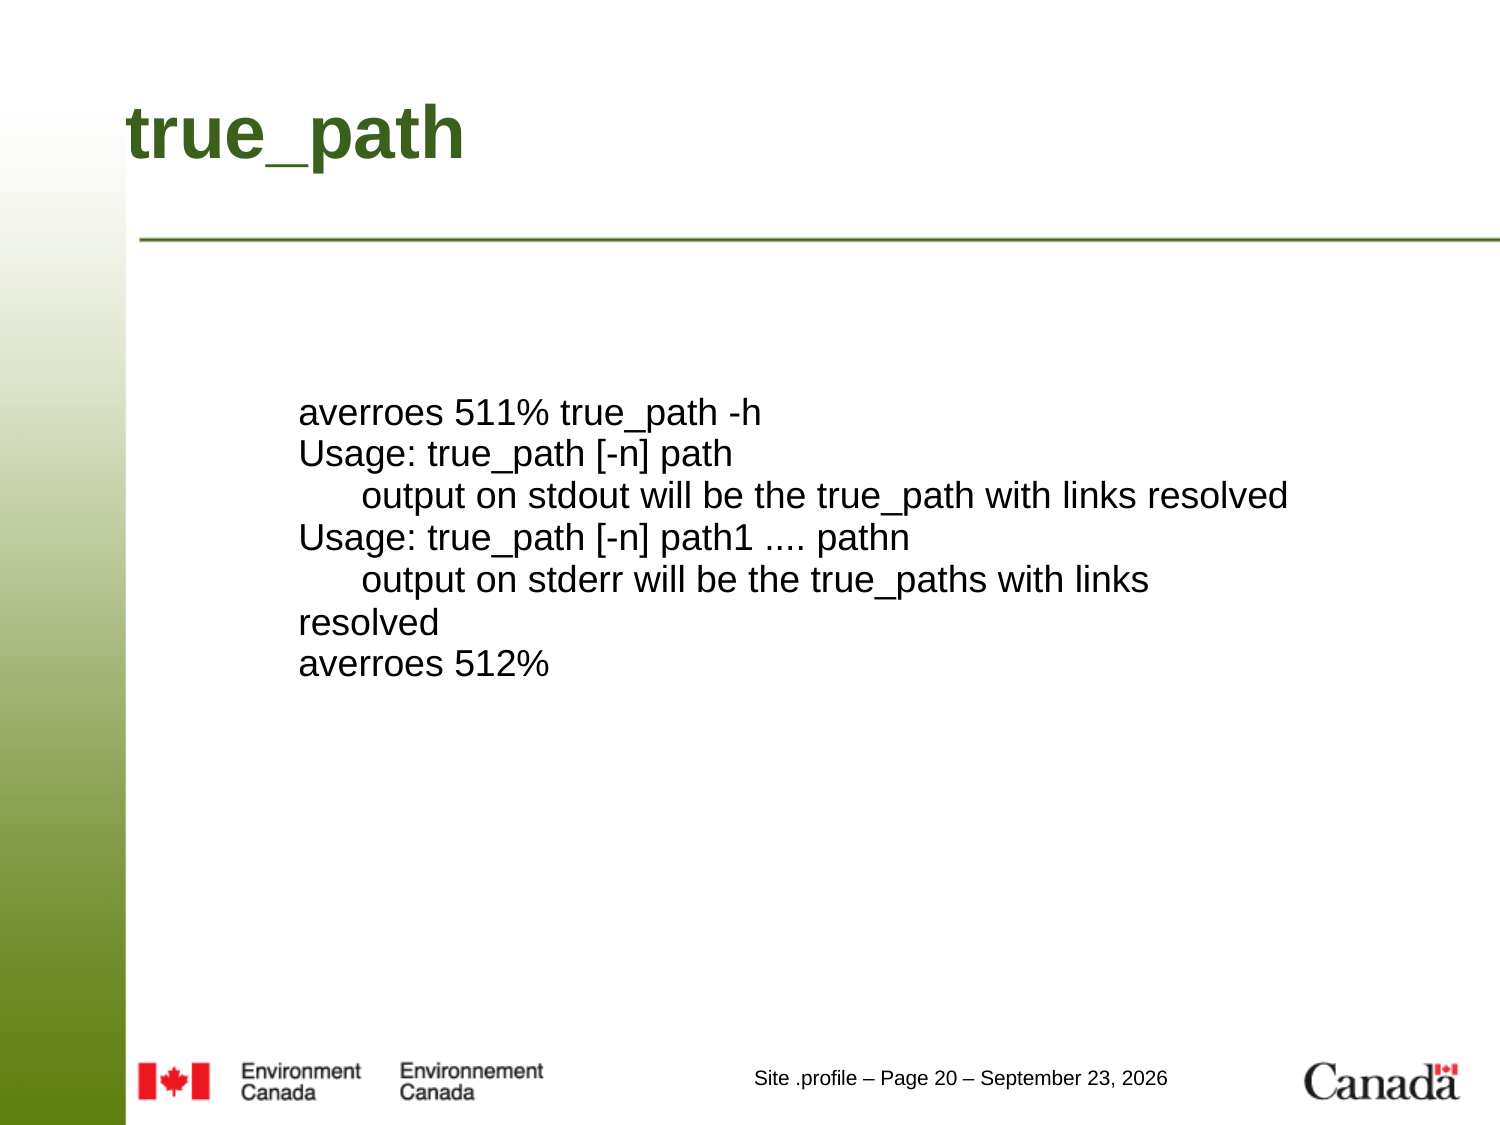

# true_path
averroes 511% true_path -h
Usage: true_path [-n] path
 output on stdout will be the true_path with links resolved
Usage: true_path [-n] path1 .... pathn
 output on stderr will be the true_paths with links resolved
averroes 512%